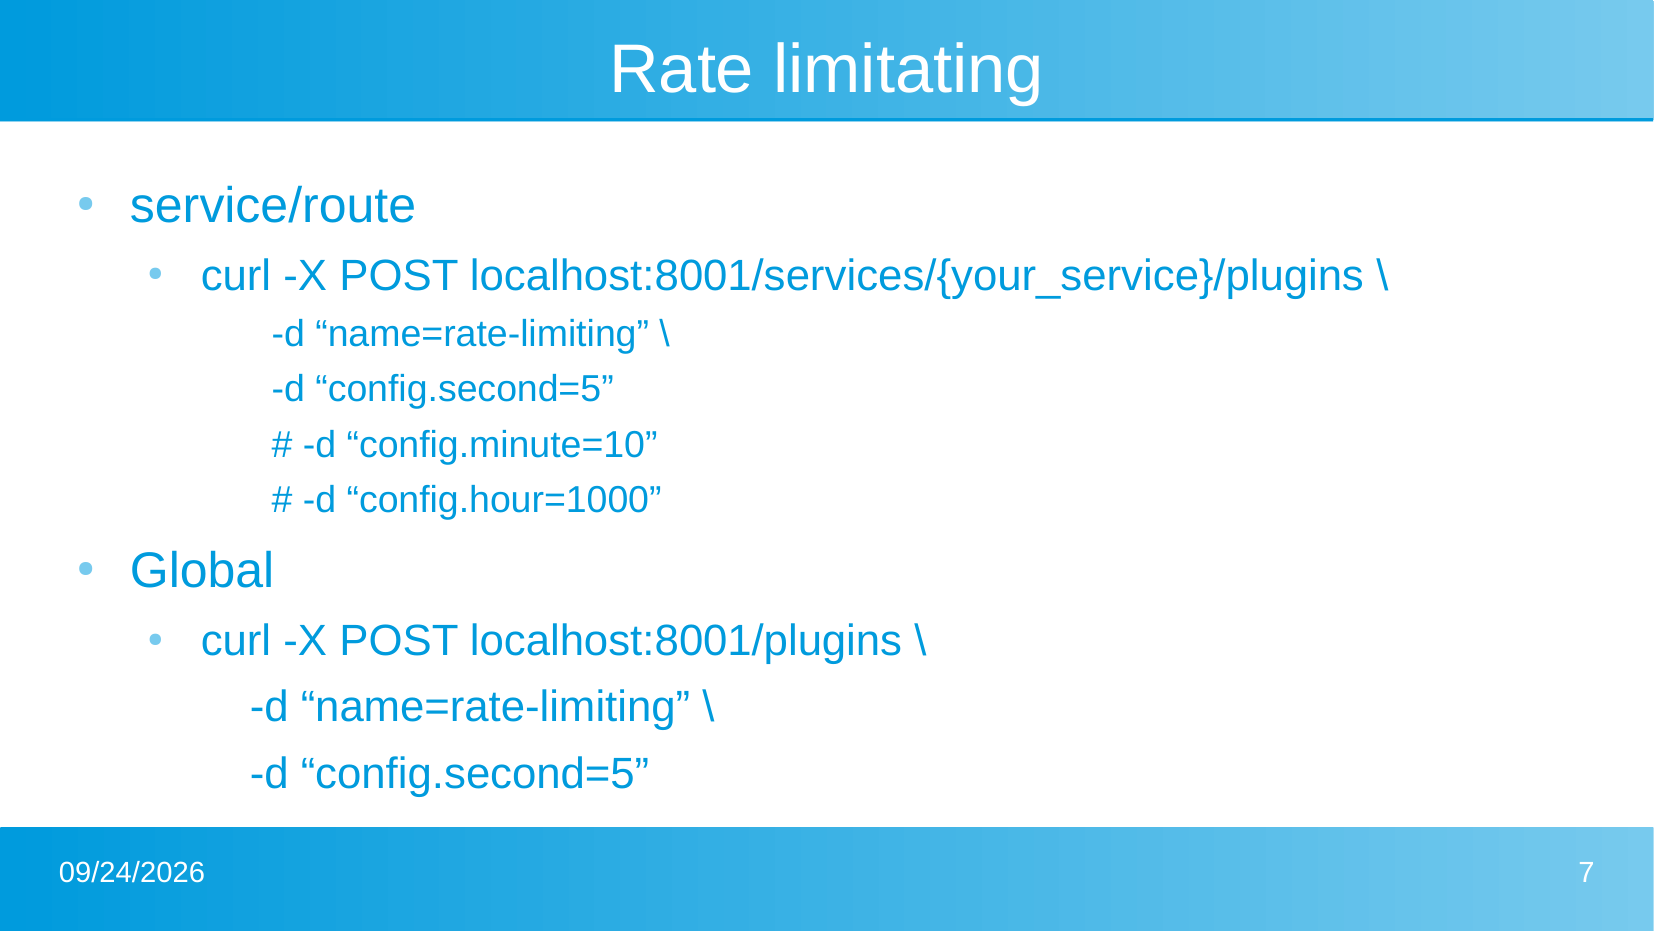

# Rate limitating
service/route
curl -X POST localhost:8001/services/{your_service}/plugins \
-d “name=rate-limiting” \
-d “config.second=5”
# -d “config.minute=10”
# -d “config.hour=1000”
Global
curl -X POST localhost:8001/plugins \
 -d “name=rate-limiting” \
 -d “config.second=5”
7